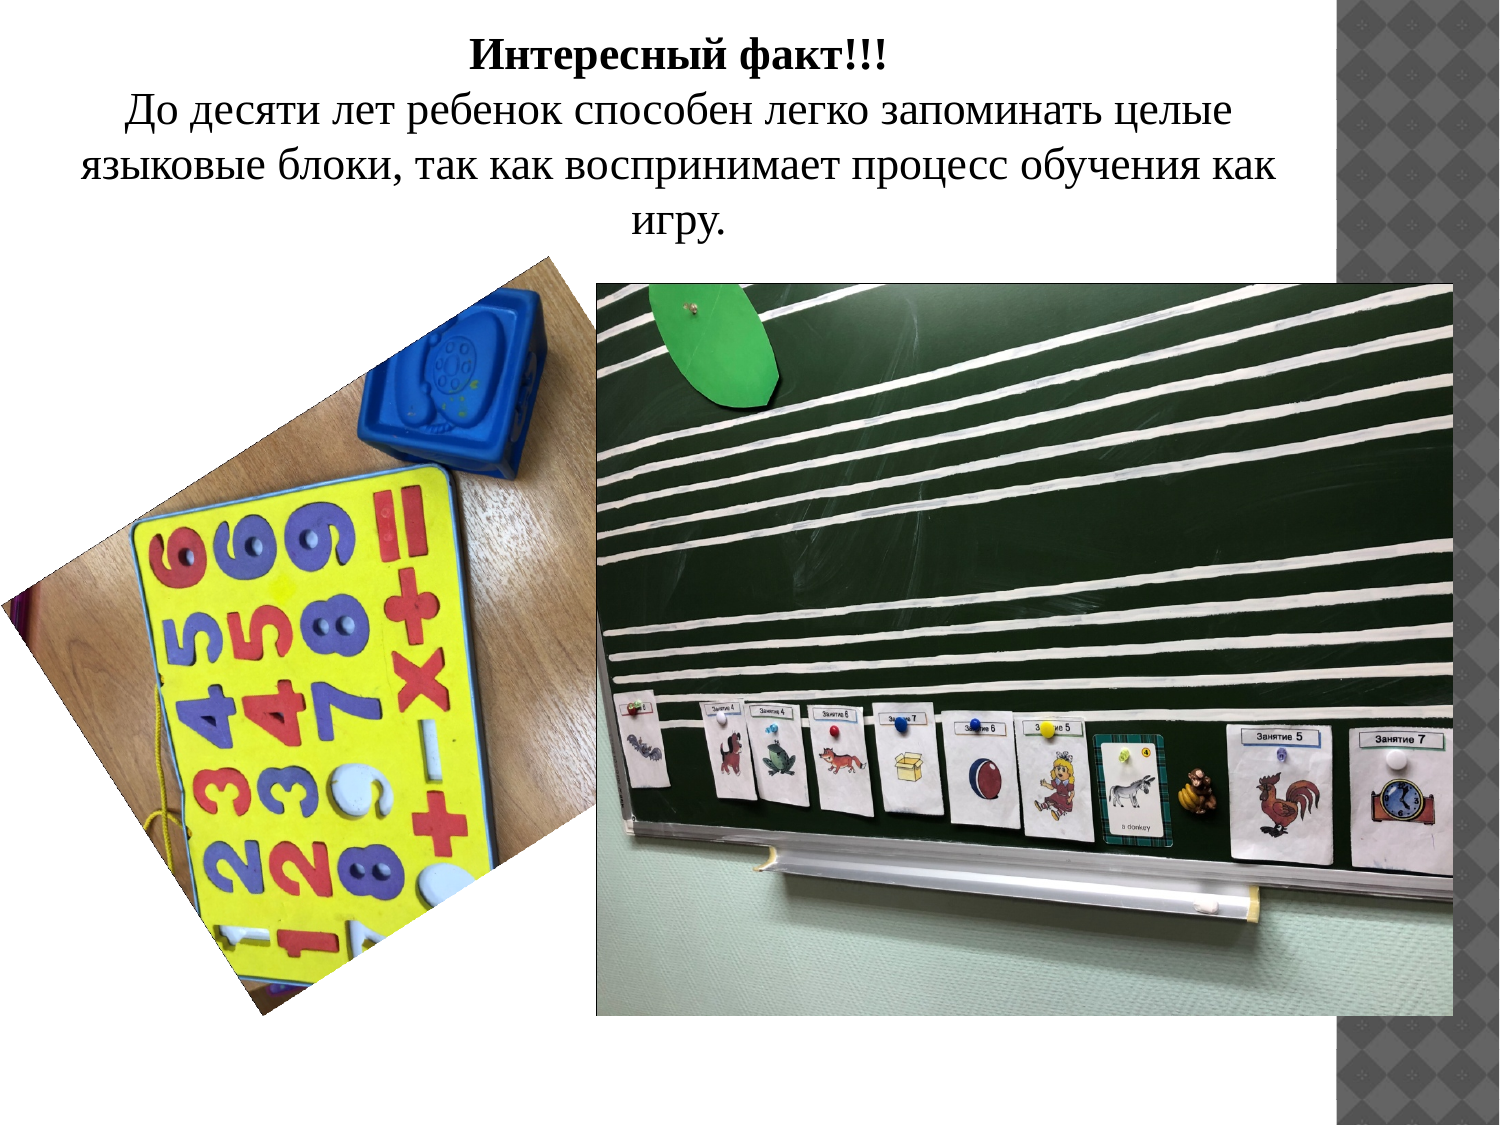

# Интересный факт!!! До десяти лет ребенок способен легко запоминать целые языковые блоки, так как воспринимает процесс обучения как игру.
ПРЕДМЕТ «АНГЛИЙСКИЙ ЯЗЫК»
В необходимости знания английского для взрослых сомневаться не приходится, однако наши дети еще не догадываются о том, как важно уметь общаться на иностранном языке. Для них он – пока набор символов и образов, а не будущая успешная карьера и свобода в общении. Все больше родителей стремятся привить столь актуальные знания с раннего детства – и зачастую оказываются правы. Главное – подобрать правильный подход.
На самом деле, ранний возраст – это время активного познания мира, поэтому ребенок с интересом воспринимает новую информацию, легко способен учить как родную речь, так и иностранные языки.
Интересный факт. До десяти лет ребенок способен легко запоминать целые языковые блоки, благодаря чему процесс обучения в раннем возрасте проходит достаточно легко. Еще один важный момент: ребенок еще не боится совершать ошибок в ходе изучения языка. У него отсутствует психологический барьер, поэтому дети гораздо быстрее начинают говорить на иностранном языке. К тому же, ребенок воспринимает процесс обучения как игру, поэтому грамотный преподаватель легко удержит интерес малыша. Конечно, детям сложно усидеть на месте, им тяжело долго сосредотачиваться на каком-либо одном деле, поэтому уроки английского выстраиваются таким образом, чтобы детям было интересно (посредством игр, песен, движения). Ребенок не приступает к изучению алфавита и грамматики сразу же, сначала он учится говорить, слышать и запоминать английские слова и фразы.
До 6-7 лет дети еще не учат грамматику, поскольку у них не развито абстрактное мышление. Помимо навыков общения, изучение английского дает детям чувство уверенности, развивает самостоятельность и творческие способности, критическое мышление и способность ставить цели и достигать их. А ведь именно эти качества также очень важны и при адаптации в школе, и в будущей социальной жизни.